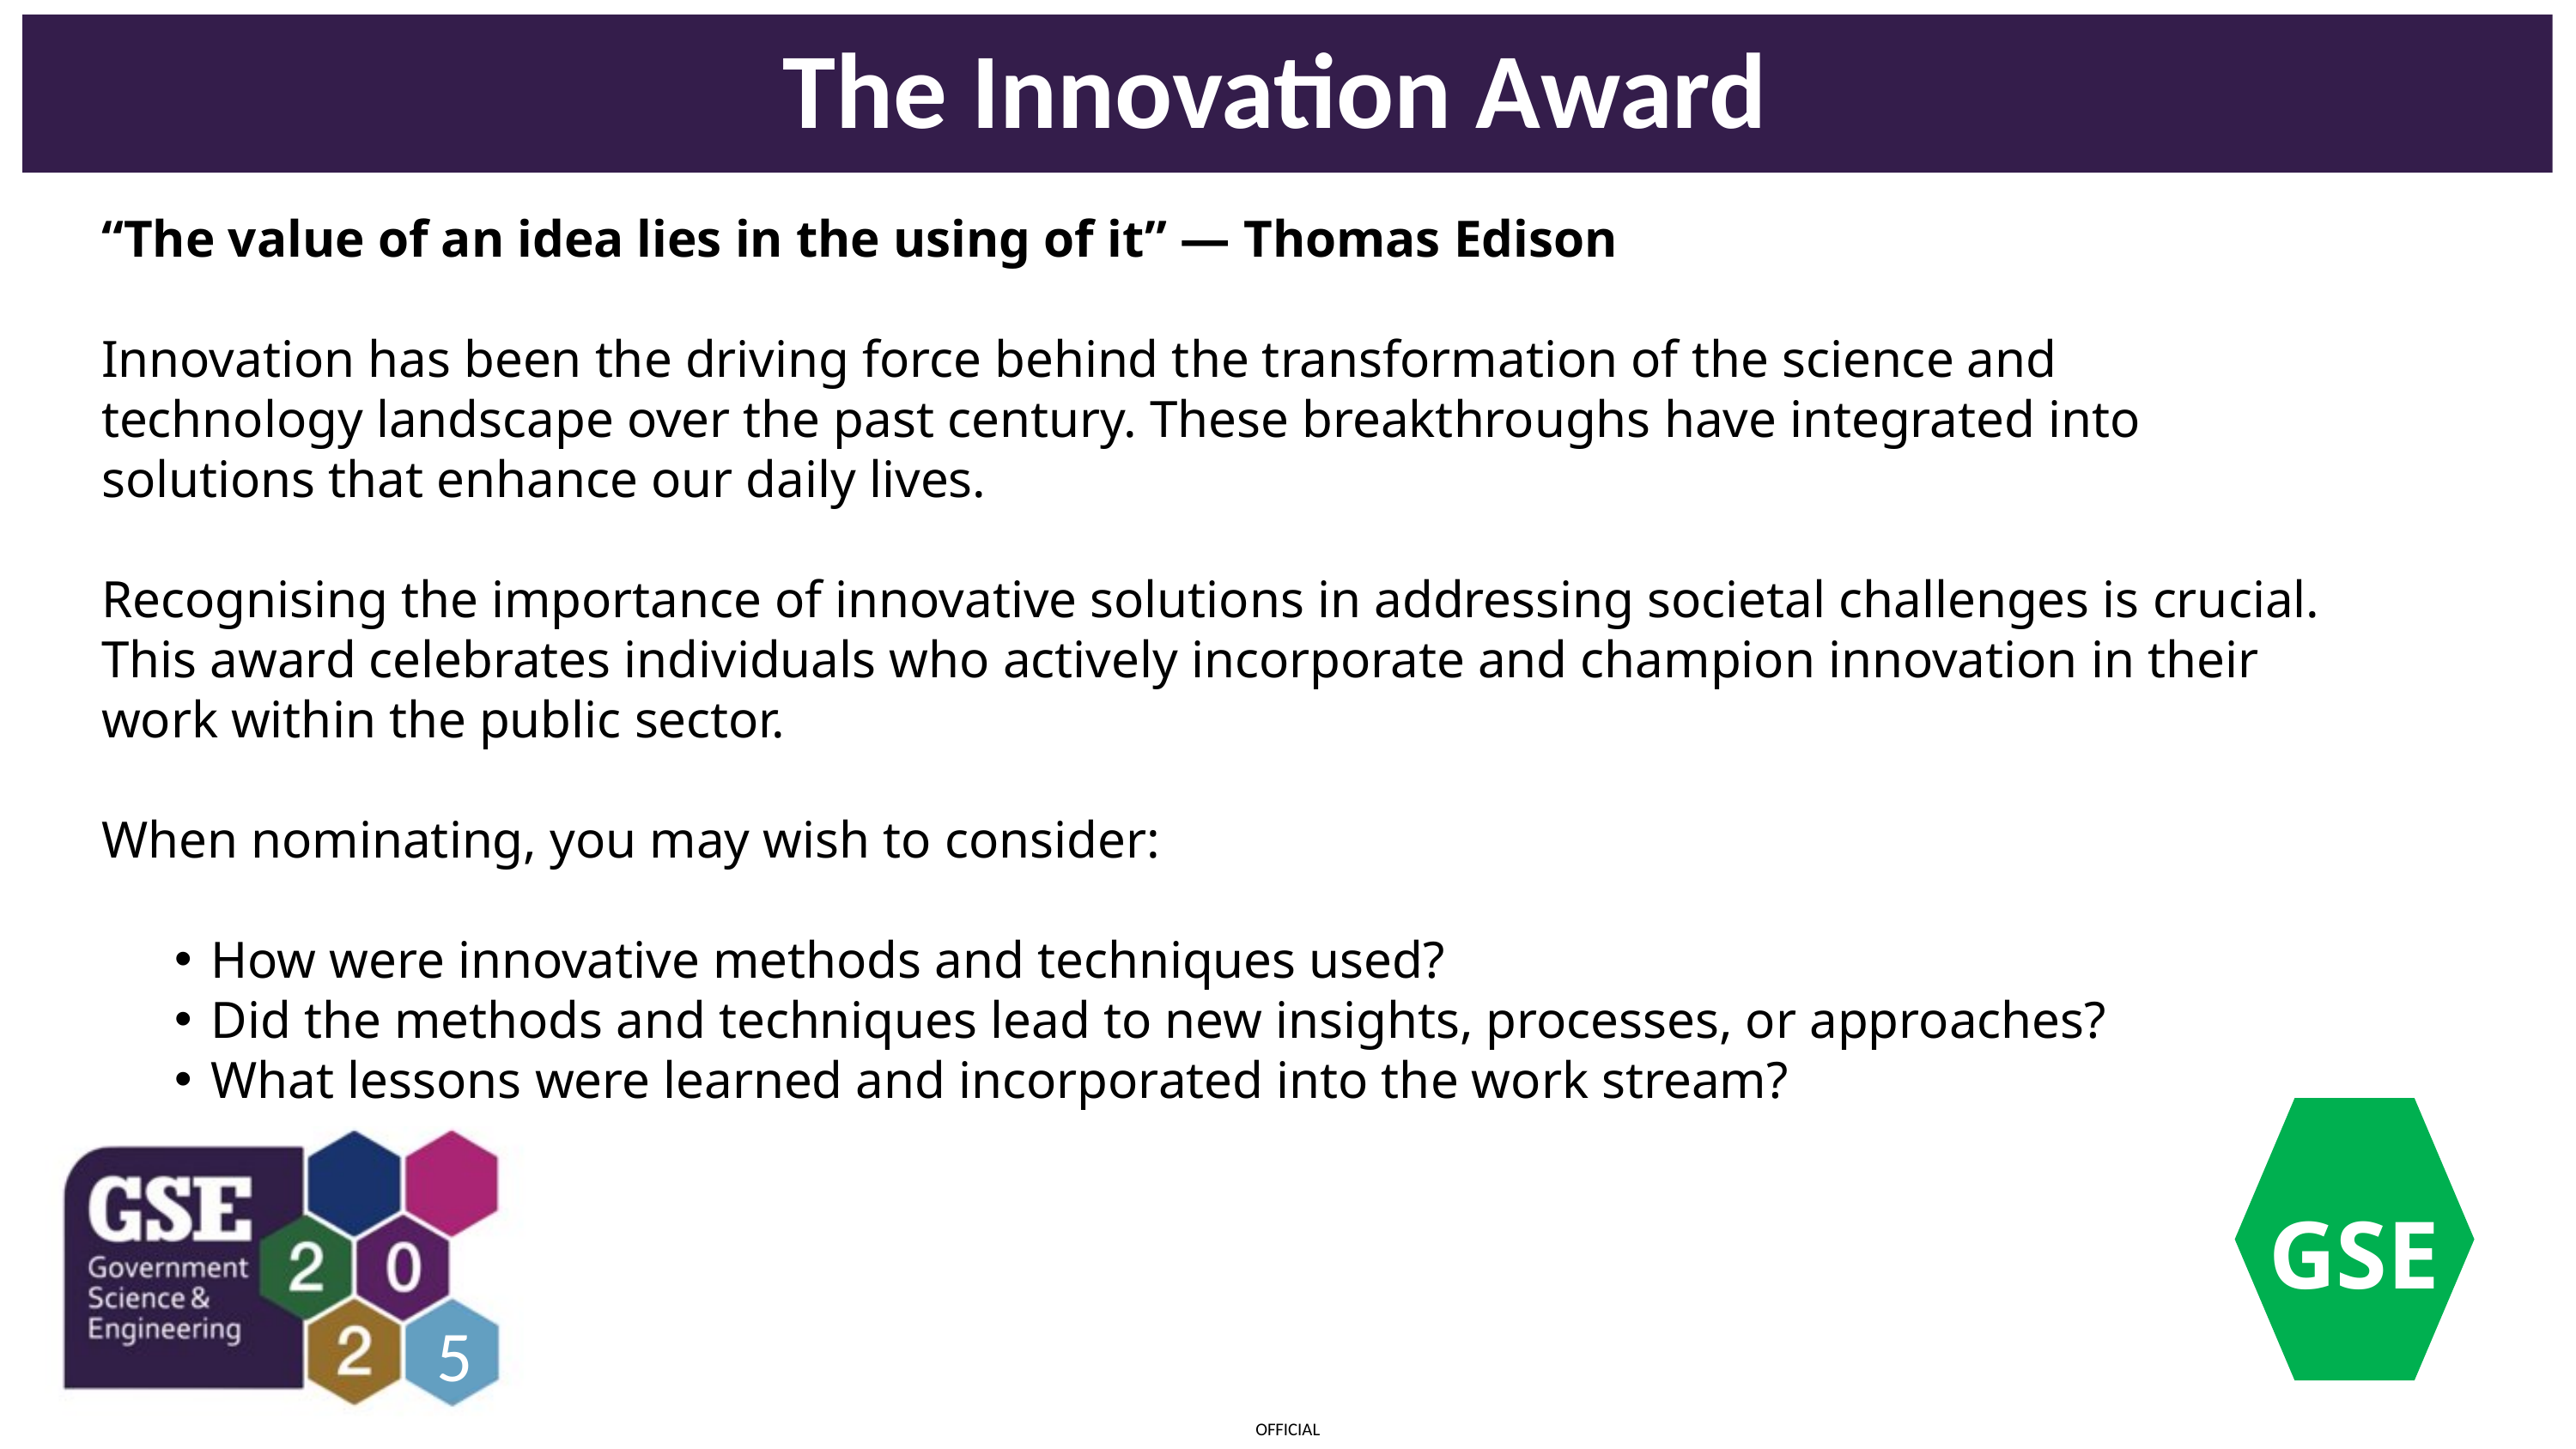

# The Innovation Award
“The value of an idea lies in the using of it” ― Thomas Edison
Innovation has been the driving force behind the transformation of the science and technology landscape over the past century. These breakthroughs have integrated into solutions that enhance our daily lives.
Recognising the importance of innovative solutions in addressing societal challenges is crucial. This award celebrates individuals who actively incorporate and champion innovation in their work within the public sector.
When nominating, you may wish to consider:
How were innovative methods and techniques used?
Did the methods and techniques lead to new insights, processes, or approaches?
What lessons were learned and incorporated into the work stream?
GSE
GSE
5
GSE